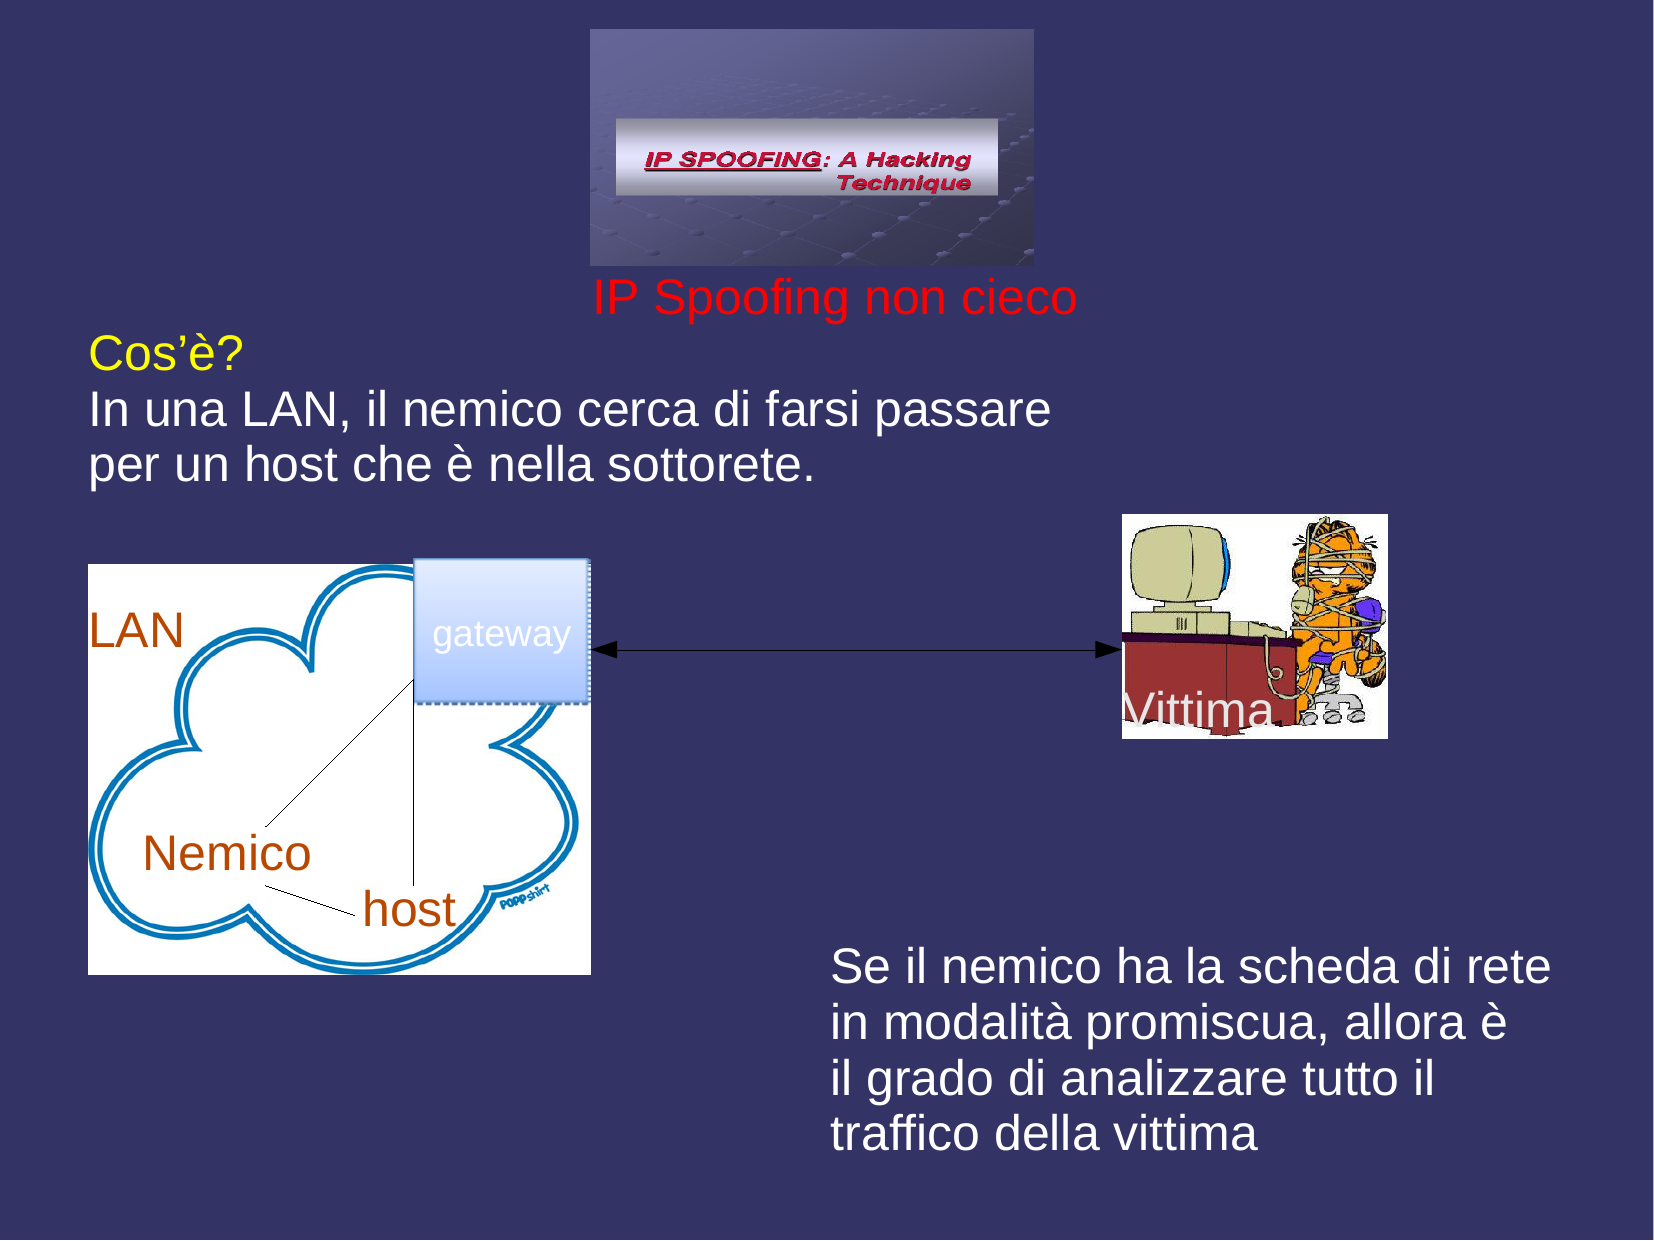

IP Spoofing non cieco
Cos’è?
In una LAN, il nemico cerca di farsi passare
per un host che è nella sottorete.
 Se il nemico ha la scheda di rete
 in modalità promiscua, allora è
 il grado di analizzare tutto il
 traffico della vittima
Vittima
gateway
LAN
Nemico
 host